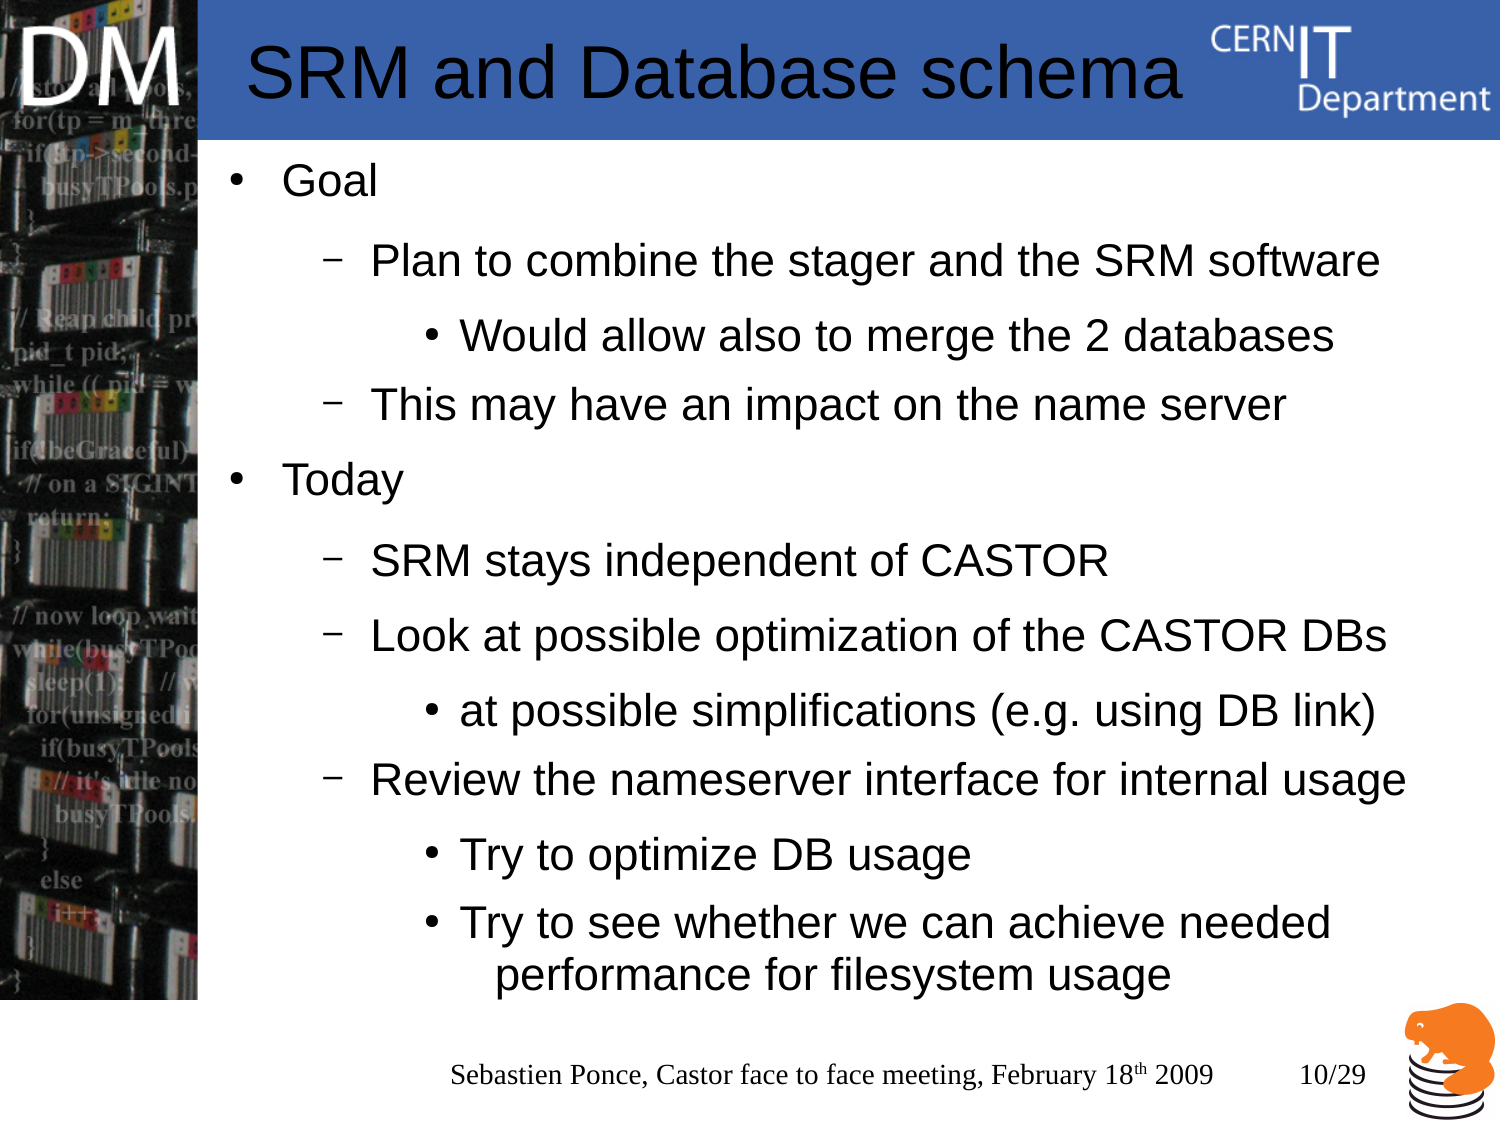

# SRM and Database schema
Goal
Plan to combine the stager and the SRM software
Would allow also to merge the 2 databases
This may have an impact on the name server
Today
SRM stays independent of CASTOR
Look at possible optimization of the CASTOR DBs
at possible simplifications (e.g. using DB link)
Review the nameserver interface for internal usage
Try to optimize DB usage
Try to see whether we can achieve needed performance for filesystem usage